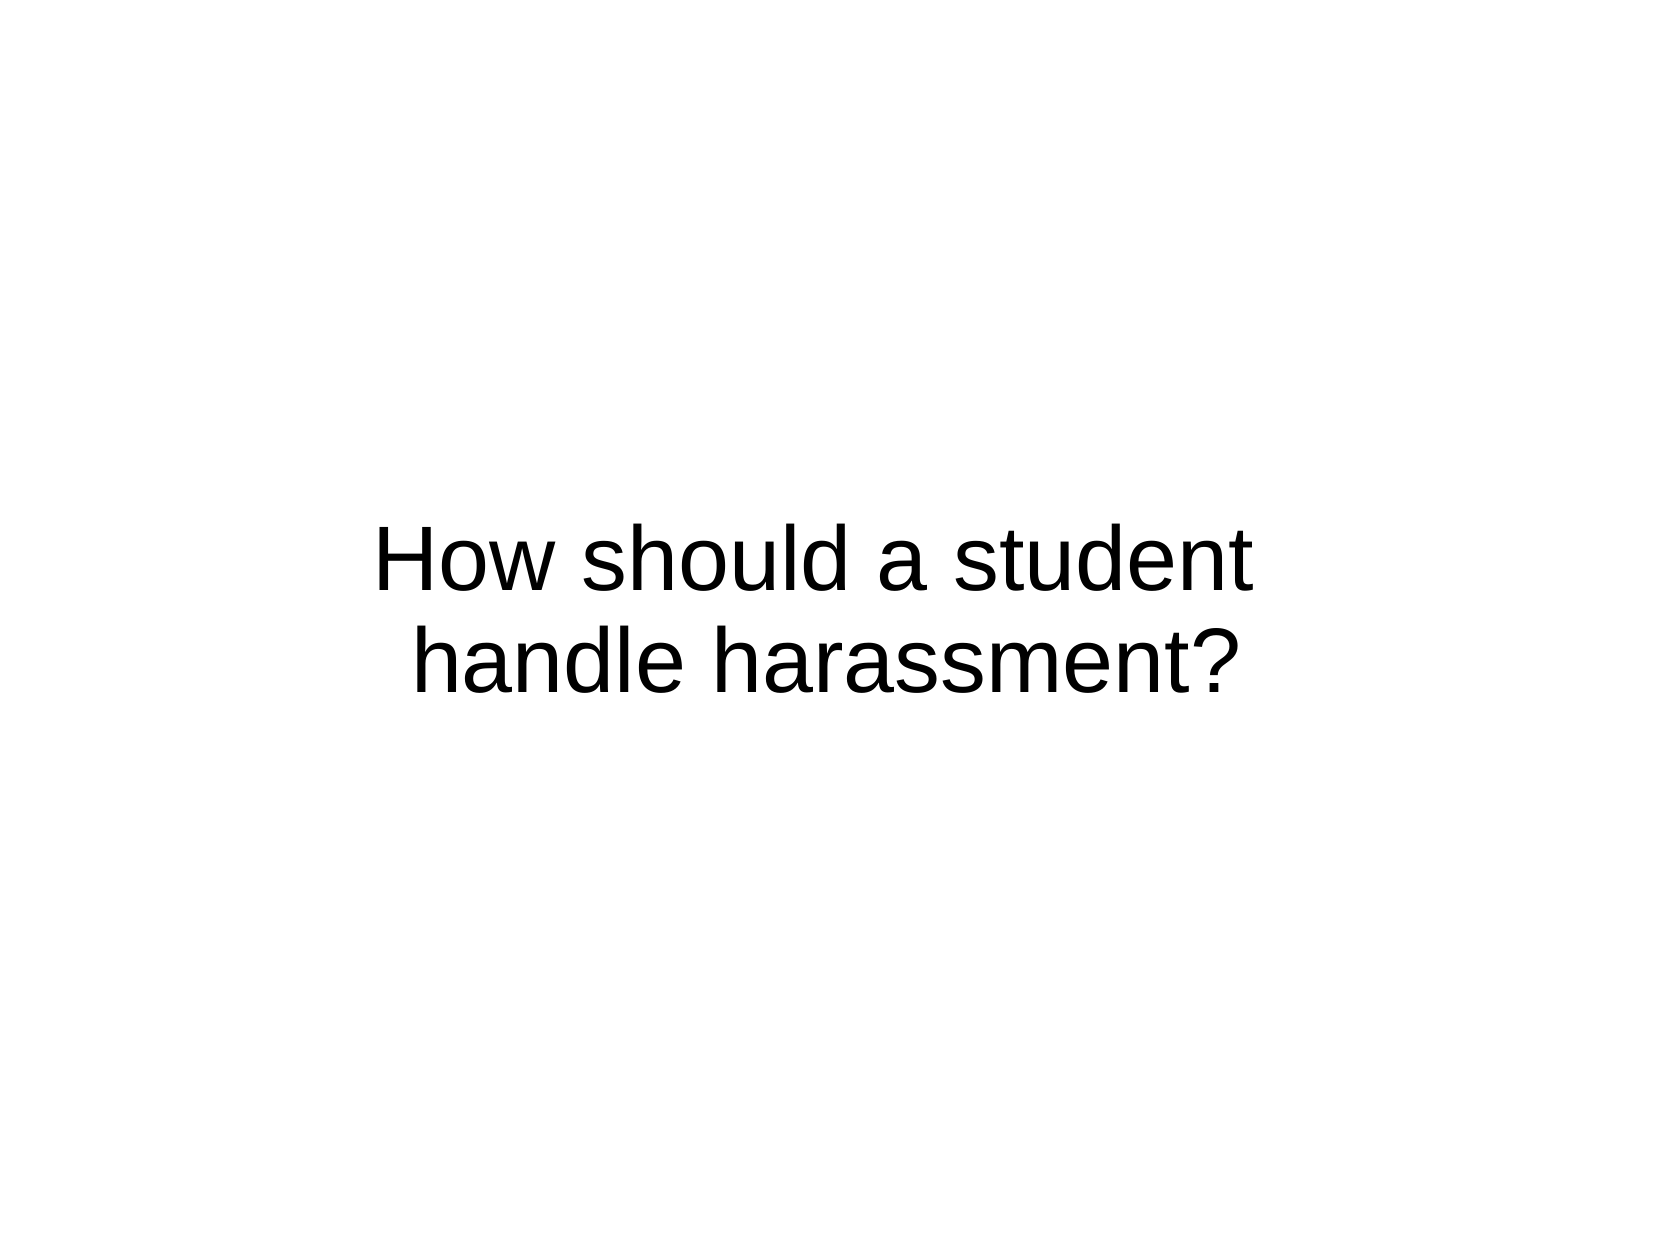

# How should a student handle harassment?